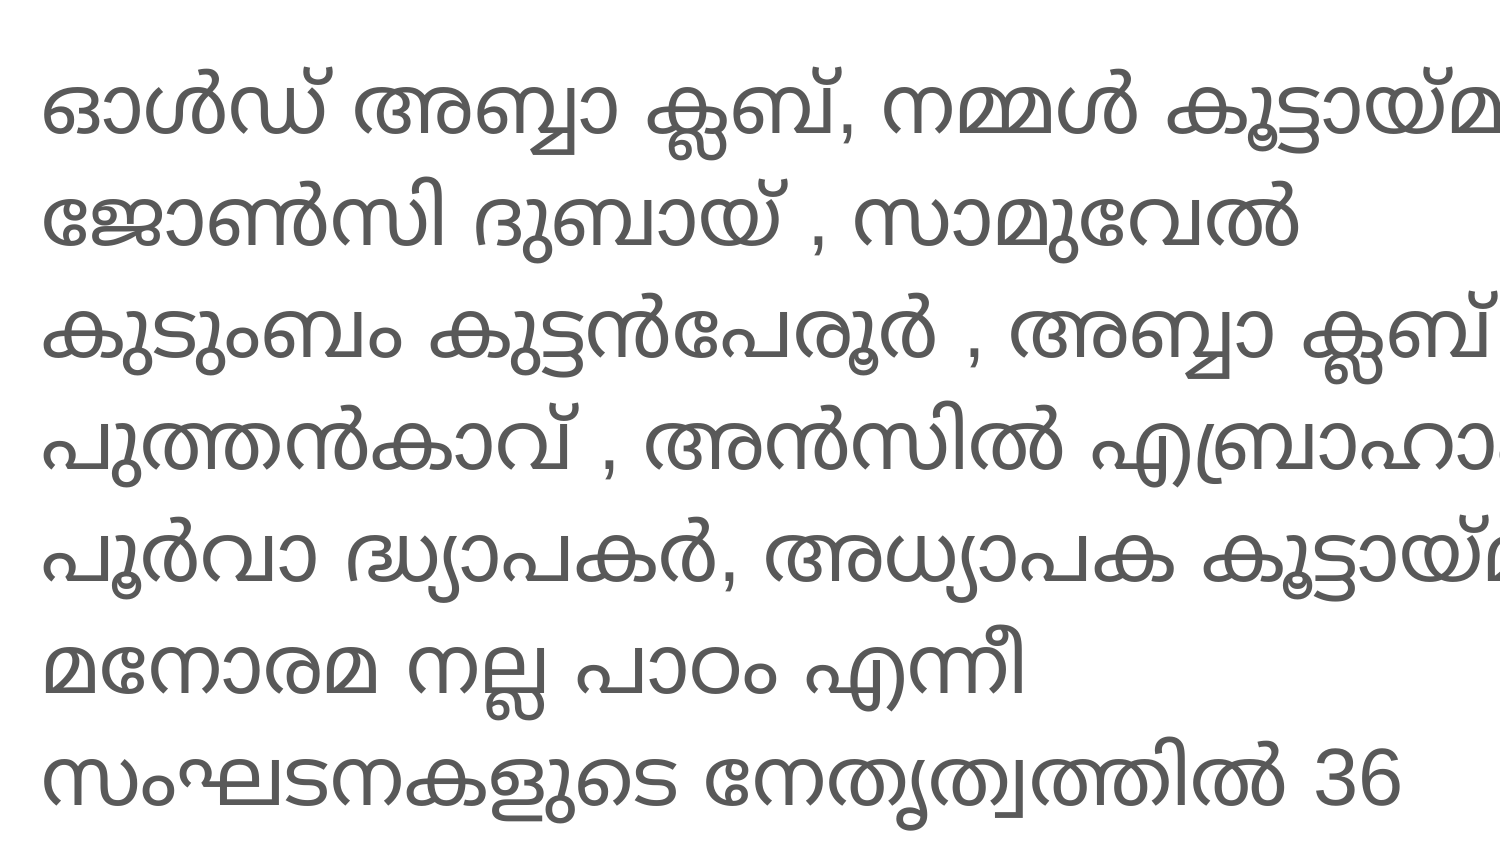

ഓൾഡ് അബ്ബാ ക്ലബ്, നമ്മൾ കൂട്ടായ്മ , ജോൺസി ദുബായ് , സാമുവേൽ കുടുംബം കുട്ടൻപേരൂർ , അബ്ബാ ക്ലബ് പുത്തൻകാവ് , അൻസിൽ എബ്രാഹാം , പൂർവാ ദ്ധ്യാപകർ, അധ്യാപക കൂട്ടായ്മ , മനോരമ നല്ല പാഠം എന്നീ സംഘടനകളുടെ നേതൃത്വത്തിൽ 36 ഫോണുകൾ കുഞ്ഞുങ്ങൾക്കു നൽകി.